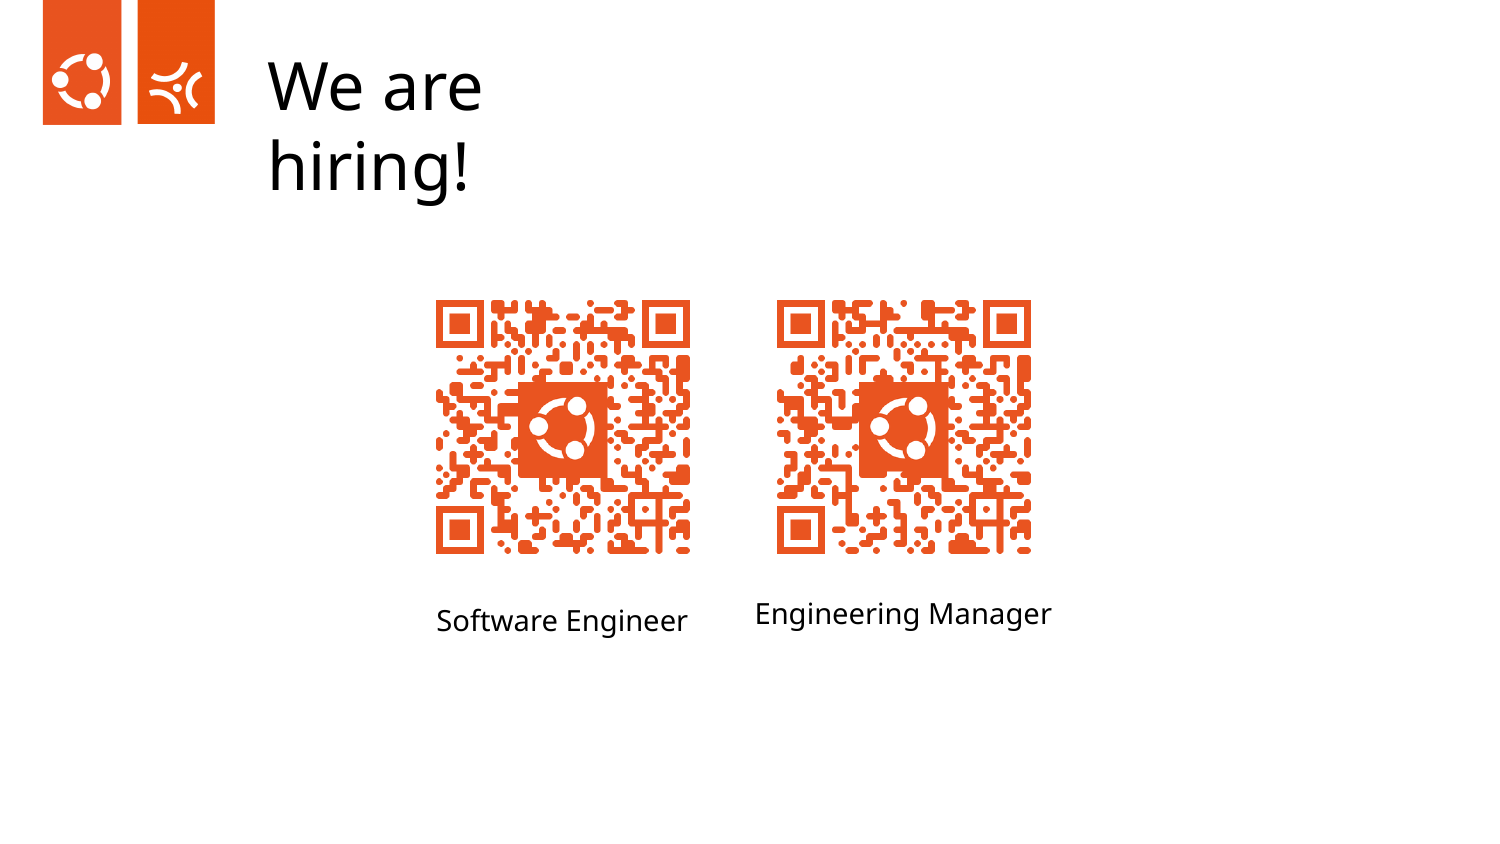

# We are hiring!
Engineering Manager
Software Engineer